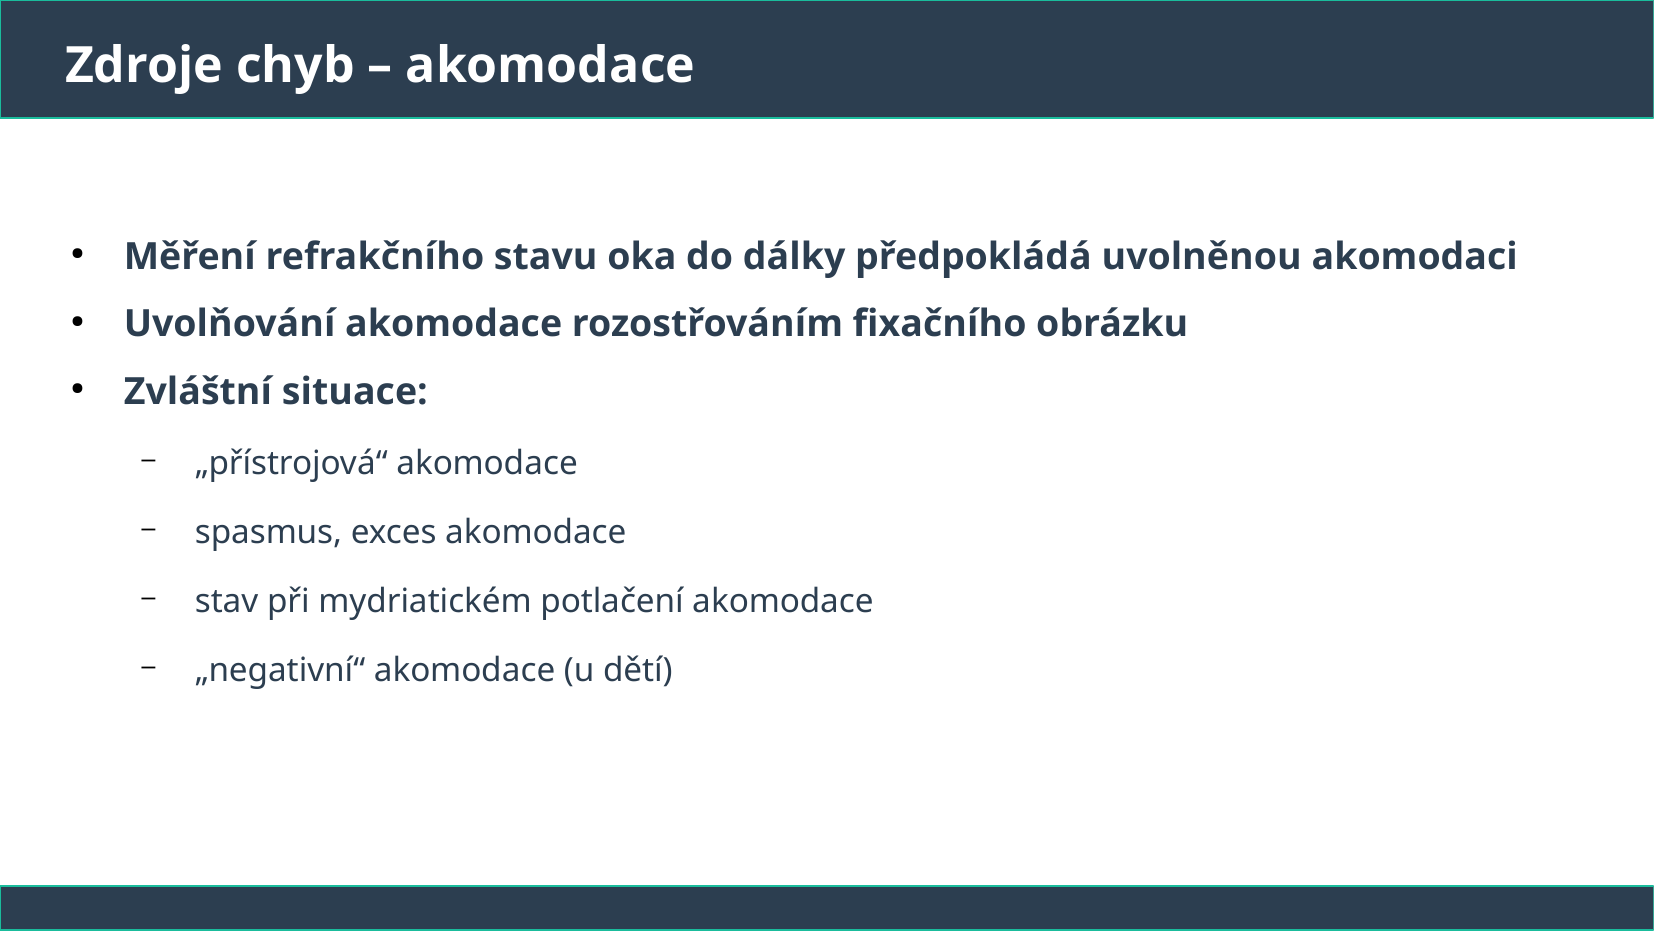

# Zdroje chyb – akomodace
Měření refrakčního stavu oka do dálky předpokládá uvolněnou akomodaci
Uvolňování akomodace rozostřováním fixačního obrázku
Zvláštní situace:
„přístrojová“ akomodace
spasmus, exces akomodace
stav při mydriatickém potlačení akomodace
„negativní“ akomodace (u dětí)
13